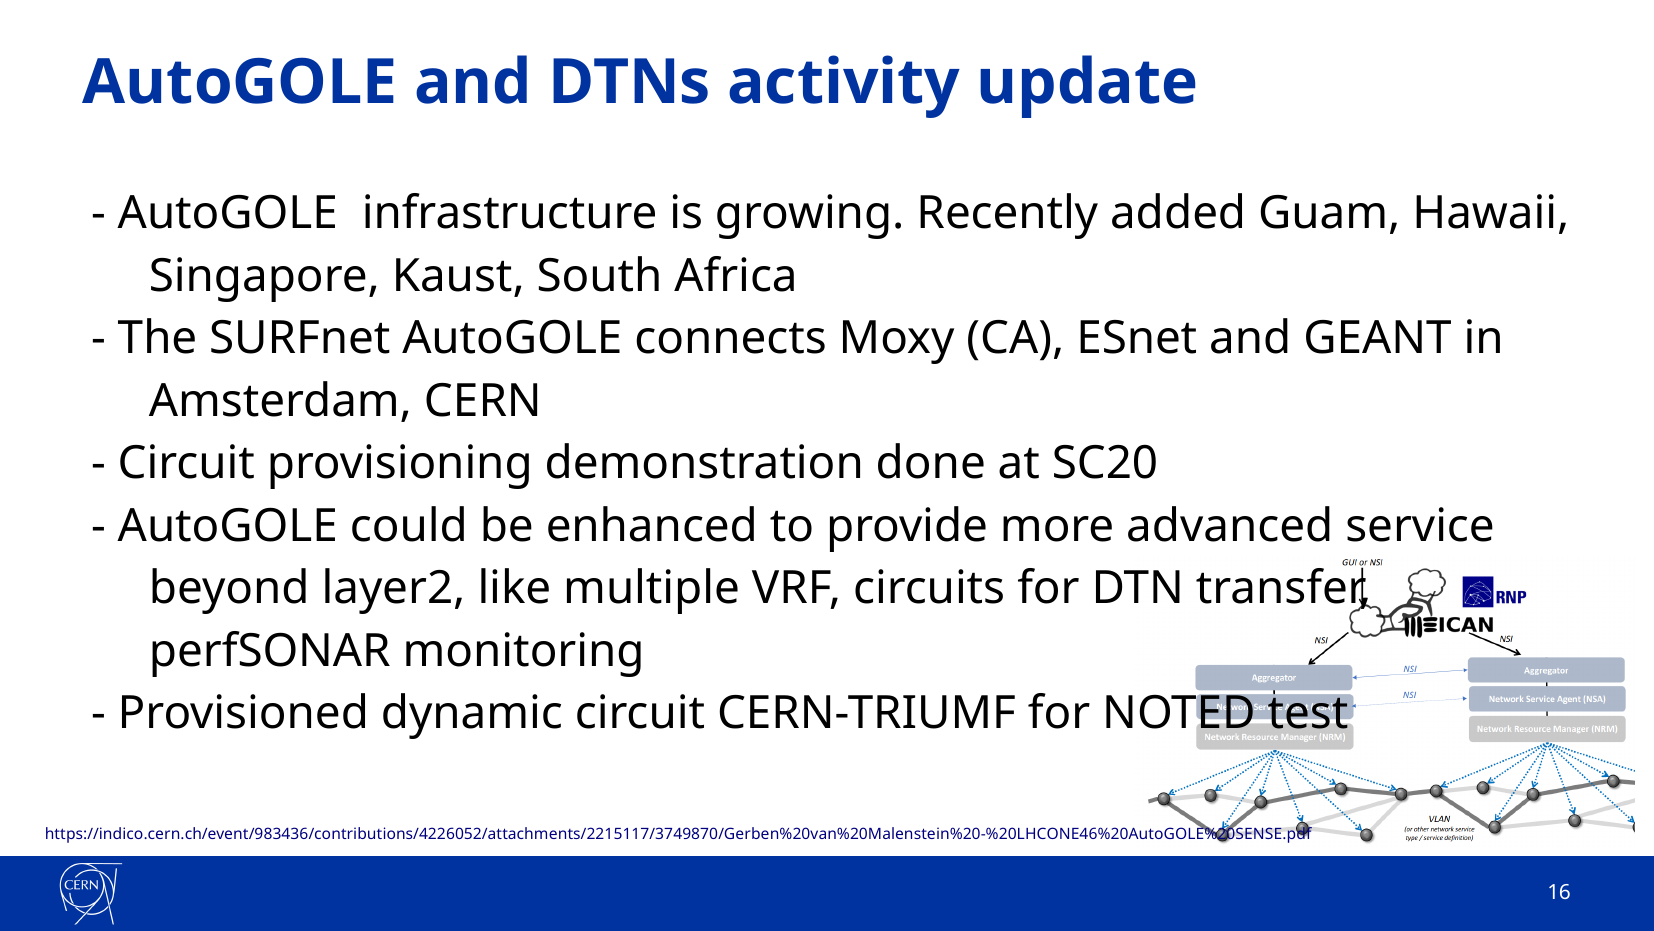

# AutoGOLE and DTNs activity update
- AutoGOLE infrastructure is growing. Recently added Guam, Hawaii, Singapore, Kaust, South Africa
- The SURFnet AutoGOLE connects Moxy (CA), ESnet and GEANT in Amsterdam, CERN
- Circuit provisioning demonstration done at SC20
- AutoGOLE could be enhanced to provide more advanced service beyond layer2, like multiple VRF, circuits for DTN transfer, perfSONAR monitoring
- Provisioned dynamic circuit CERN-TRIUMF for NOTED test
https://indico.cern.ch/event/983436/contributions/4226052/attachments/2215117/3749870/Gerben%20van%20Malenstein%20-%20LHCONE46%20AutoGOLE%20SENSE.pdf
16